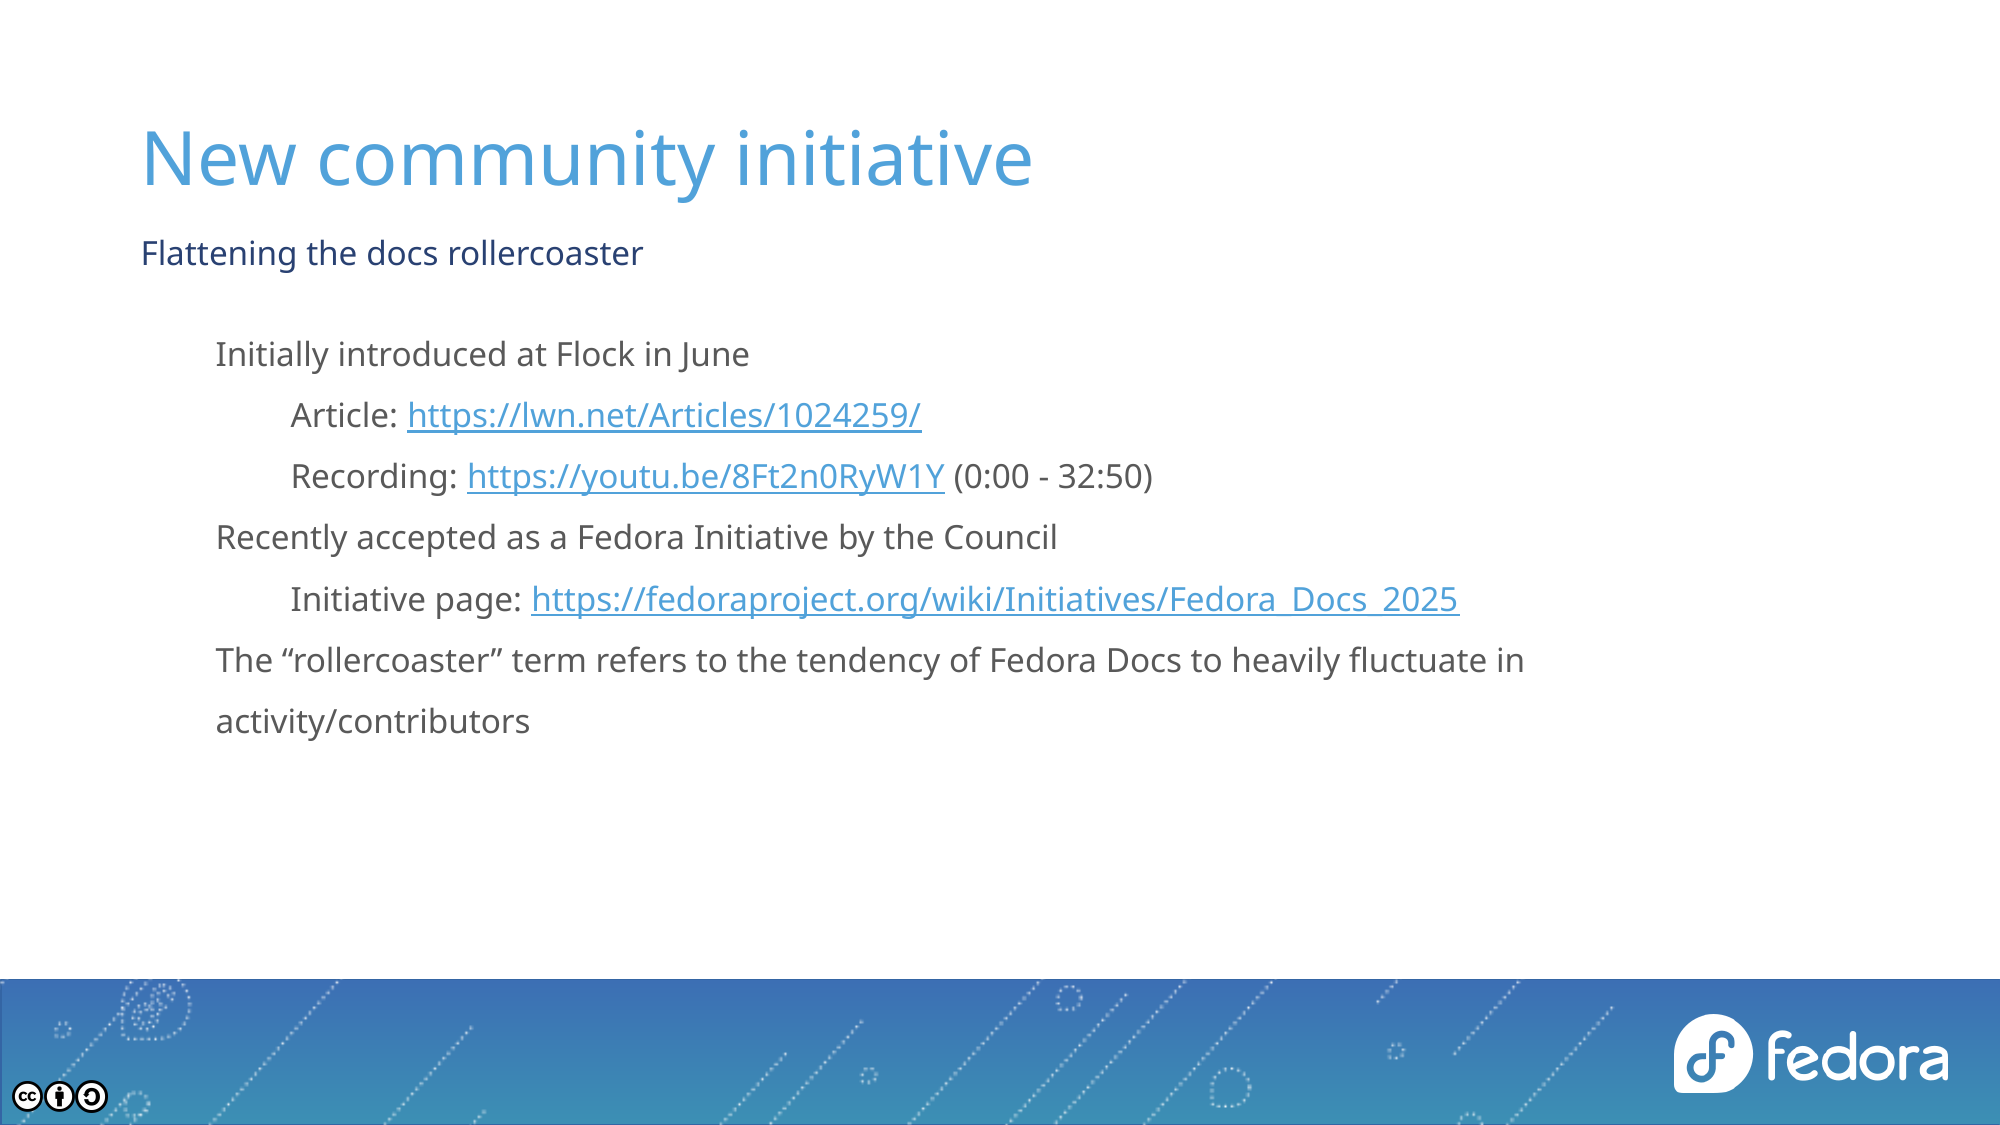

# New community initiative
Flattening the docs rollercoaster
Initially introduced at Flock in June
Article: https://lwn.net/Articles/1024259/
Recording: https://youtu.be/8Ft2n0RyW1Y (0:00 - 32:50)
Recently accepted as a Fedora Initiative by the Council
Initiative page: https://fedoraproject.org/wiki/Initiatives/Fedora_Docs_2025
The “rollercoaster” term refers to the tendency of Fedora Docs to heavily fluctuate in activity/contributors